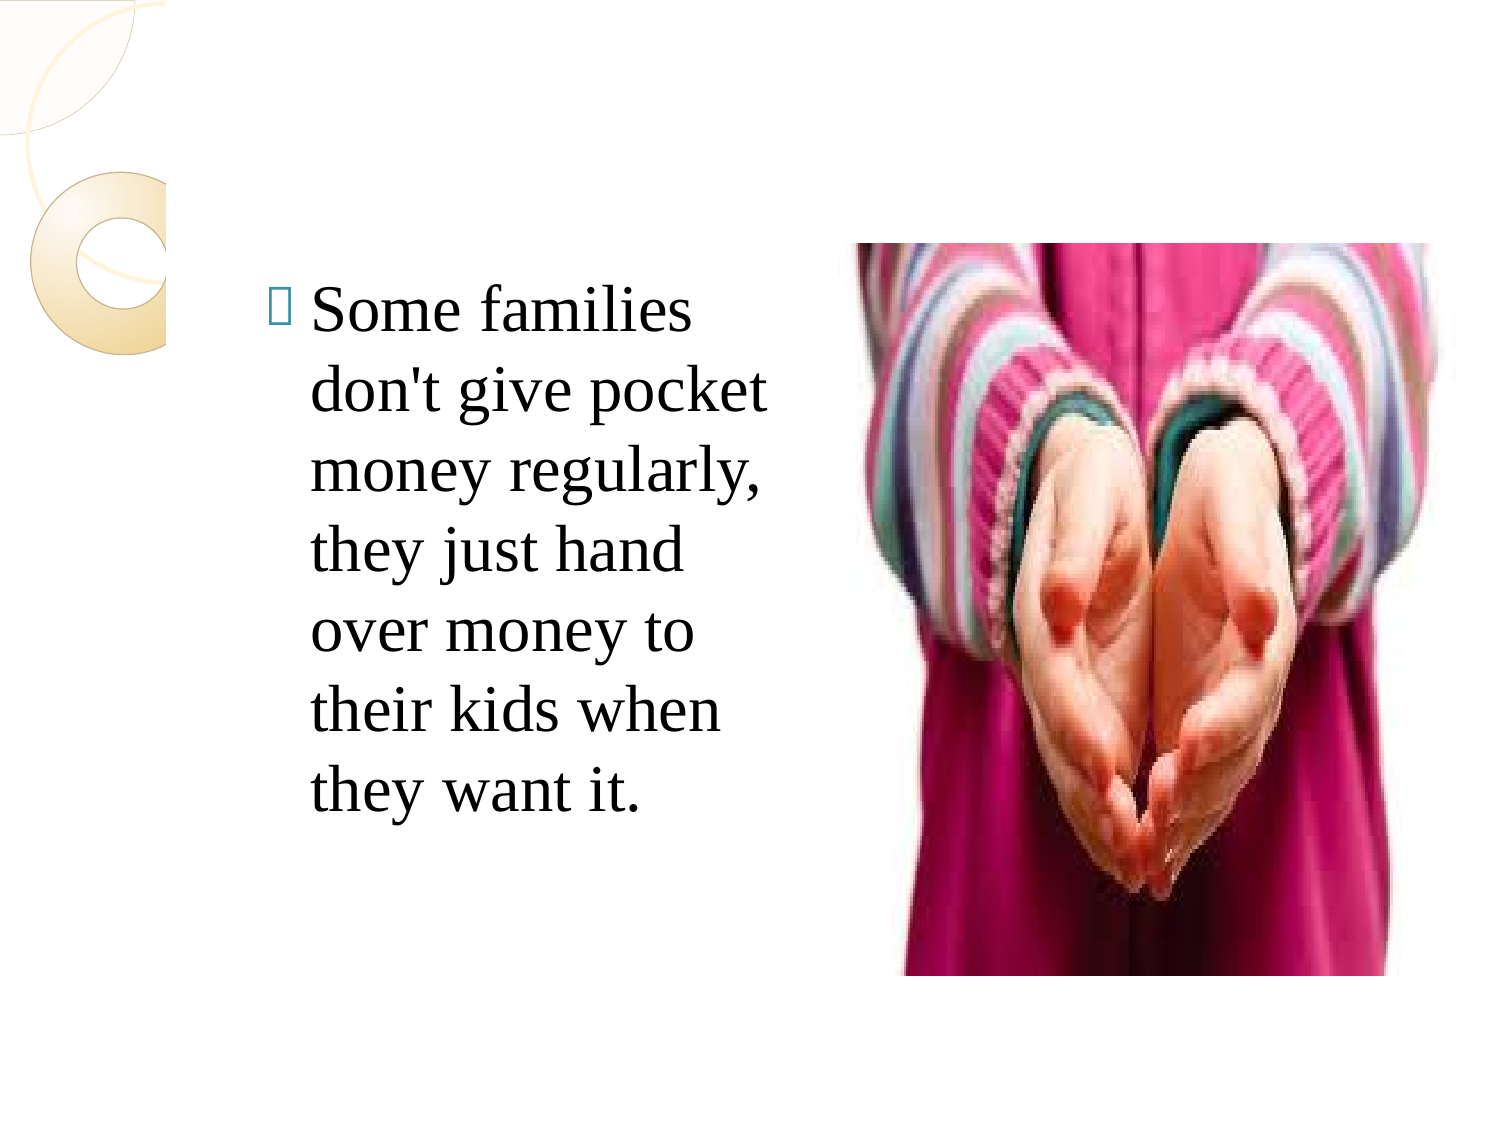

#
Some families don't give pocket money regularly, they just hand over money to their kids when they want it.